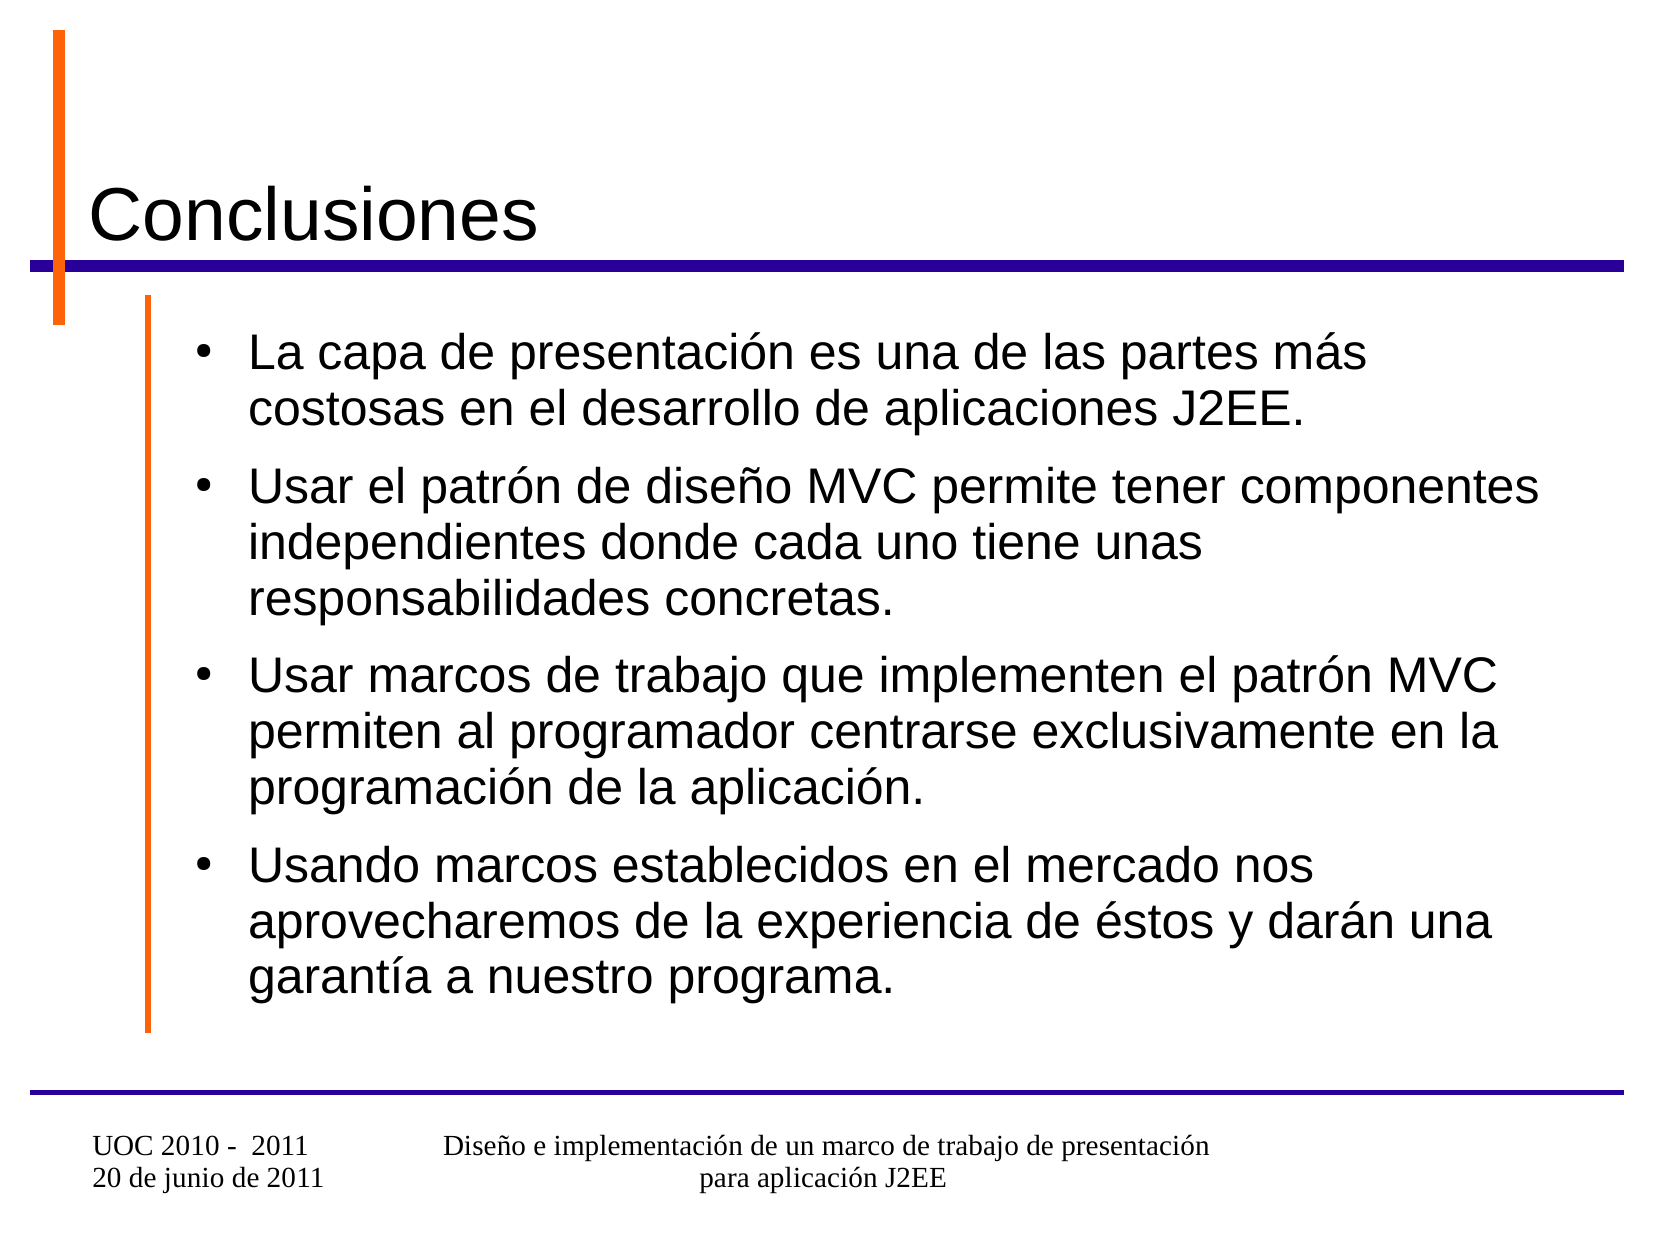

# Conclusiones
La capa de presentación es una de las partes más costosas en el desarrollo de aplicaciones J2EE.
Usar el patrón de diseño MVC permite tener componentes independientes donde cada uno tiene unas responsabilidades concretas.
Usar marcos de trabajo que implementen el patrón MVC permiten al programador centrarse exclusivamente en la programación de la aplicación.
Usando marcos establecidos en el mercado nos aprovecharemos de la experiencia de éstos y darán una garantía a nuestro programa.